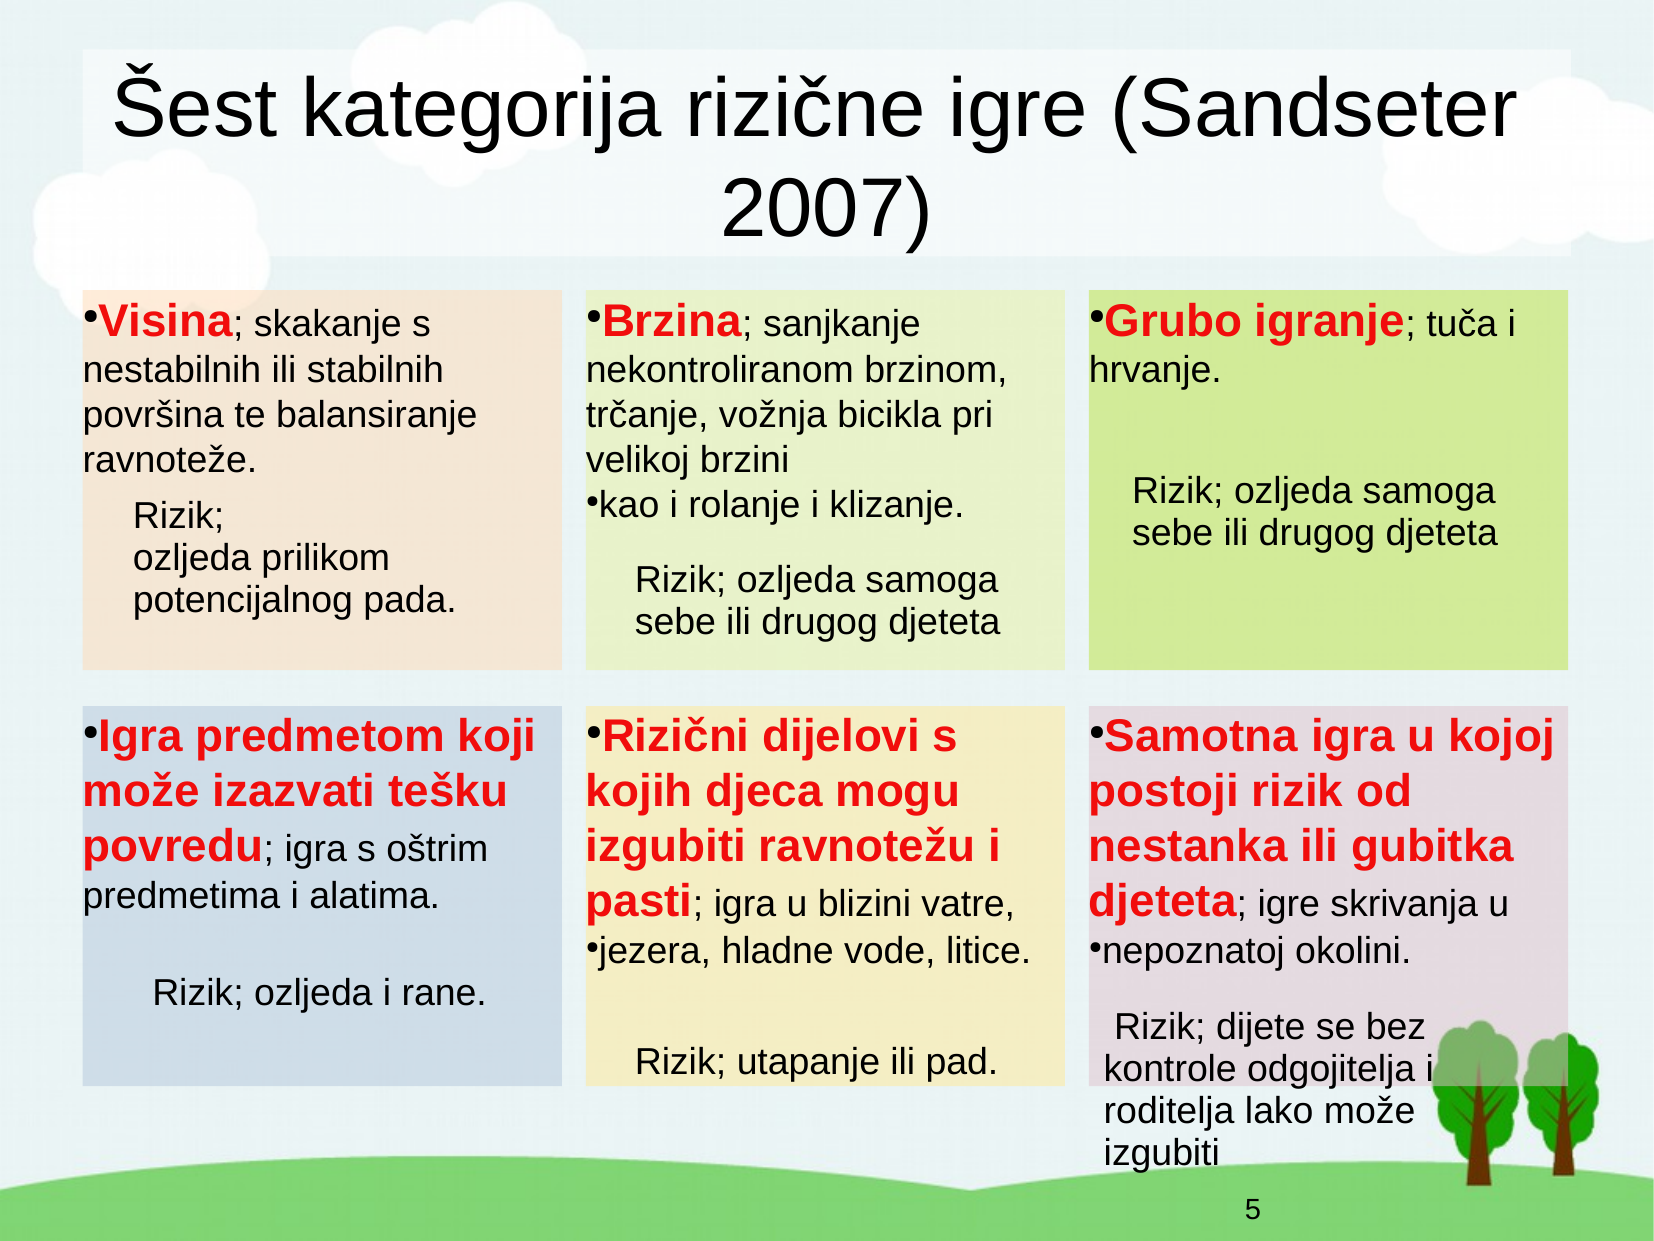

# Šest kategorija rizične igre (Sandseter 2007)
Visina; skakanje s nestabilnih ili stabilnih površina te balansiranje ravnoteže.
Brzina; sanjkanje nekontroliranom brzinom, trčanje, vožnja bicikla pri velikoj brzini
kao i rolanje i klizanje.
Grubo igranje; tuča i hrvanje.
Rizik; ozljeda samoga sebe ili drugog djeteta
Rizik;
ozljeda prilikom potencijalnog pada.
Rizik; ozljeda samoga sebe ili drugog djeteta
Igra predmetom koji može izazvati tešku povredu; igra s oštrim predmetima i alatima.
Rizični dijelovi s kojih djeca mogu izgubiti ravnotežu i pasti; igra u blizini vatre,
jezera, hladne vode, litice.
Samotna igra u kojoj postoji rizik od nestanka ili gubitka djeteta; igre skrivanja u
nepoznatoj okolini.
Rizik; ozljeda i rane.
 Rizik; dijete se bez kontrole odgojitelja i roditelja lako može izgubiti
Rizik; utapanje ili pad.